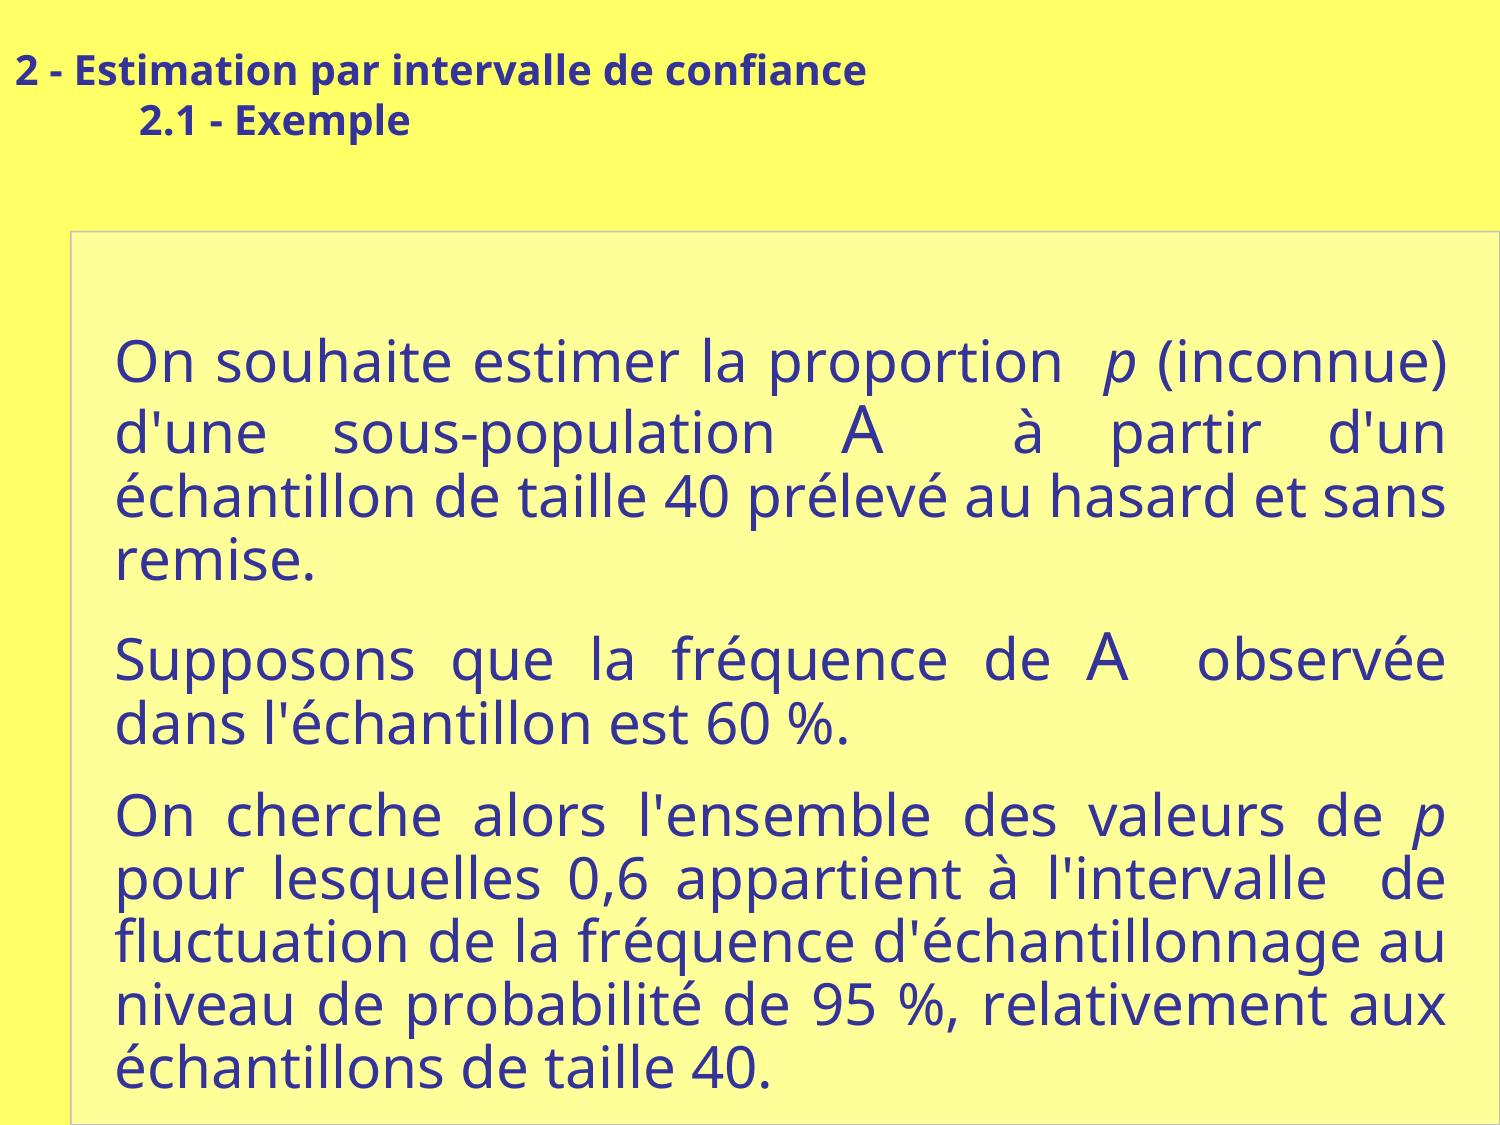

2 - Estimation par intervalle de confiance
	2.1 - Exemple
On souhaite estimer la proportion p (inconnue) d'une sous-population A à partir d'un échantillon de taille 40 prélevé au hasard et sans remise.
Supposons que la fréquence de A observée dans l'échantillon est 60 %.
On cherche alors l'ensemble des valeurs de p pour lesquelles 0,6 appartient à l'intervalle de fluctuation de la fréquence d'échantillonnage au niveau de probabilité de 95 %, relativement aux échantillons de taille 40.